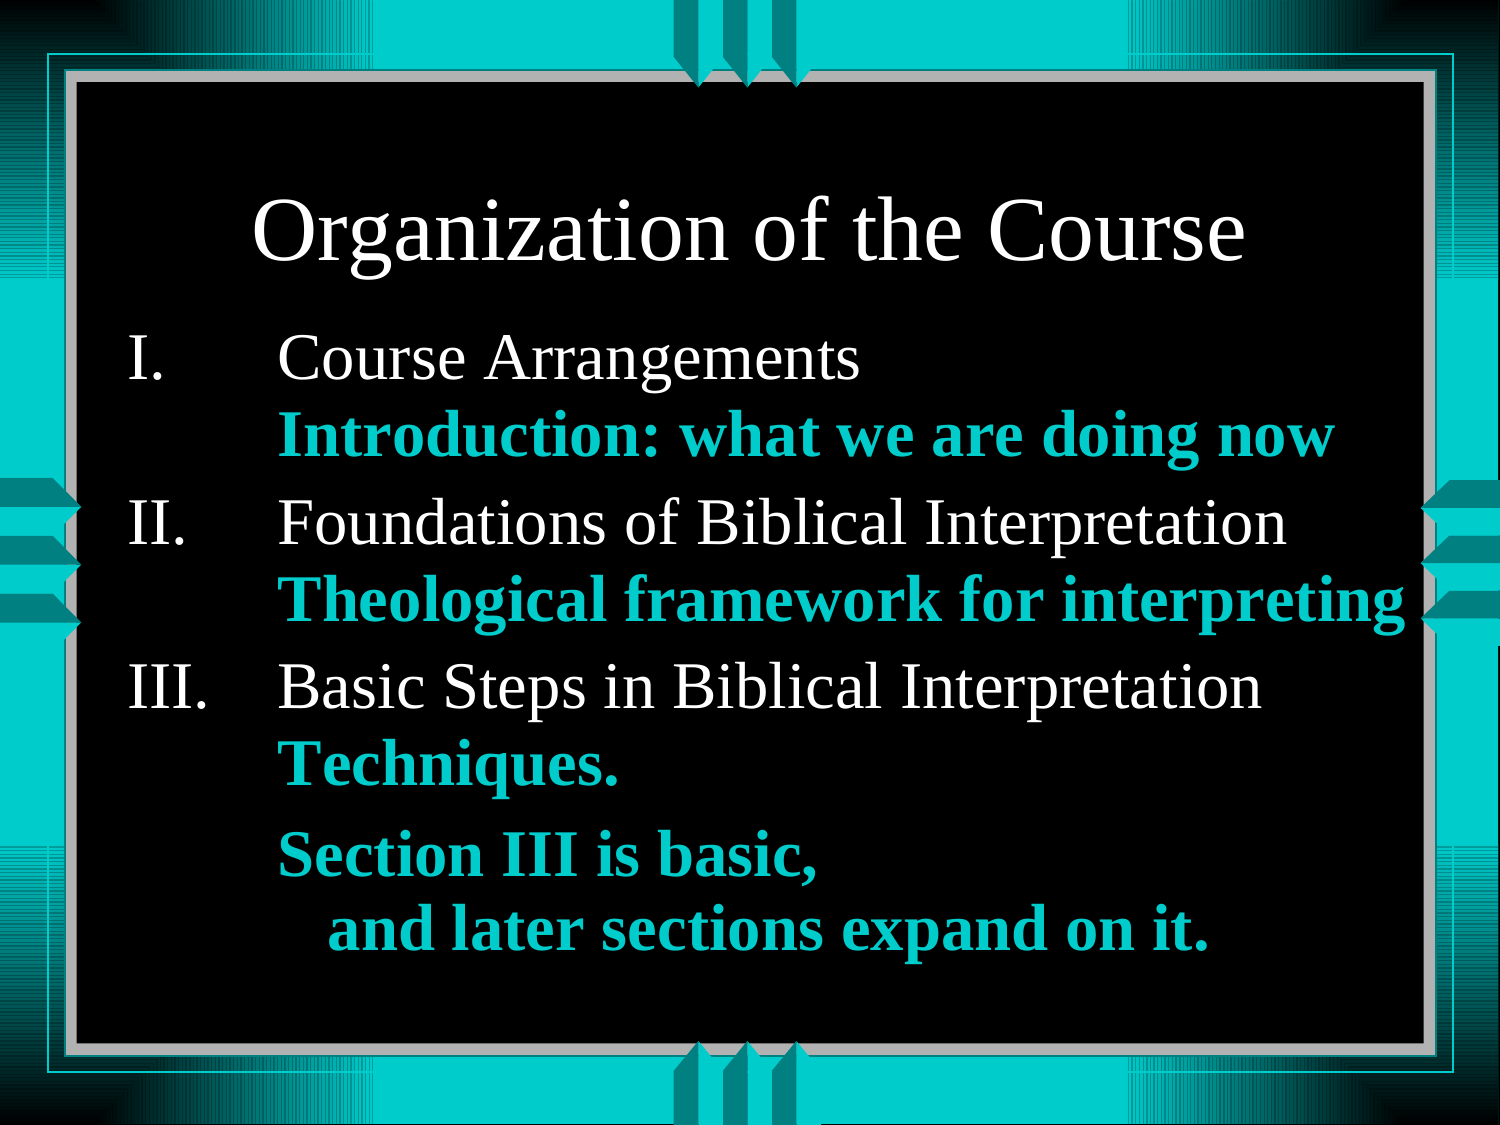

# Organization of the Course
I.	Course Arrangements
II.	Foundations of Biblical Interpretation
III.	Basic Steps in Biblical Interpretation
	Introduction: what we are doing now
	Theological framework for interpreting
	Techniques.
		Section III is basic,
	 and later sections expand on it.